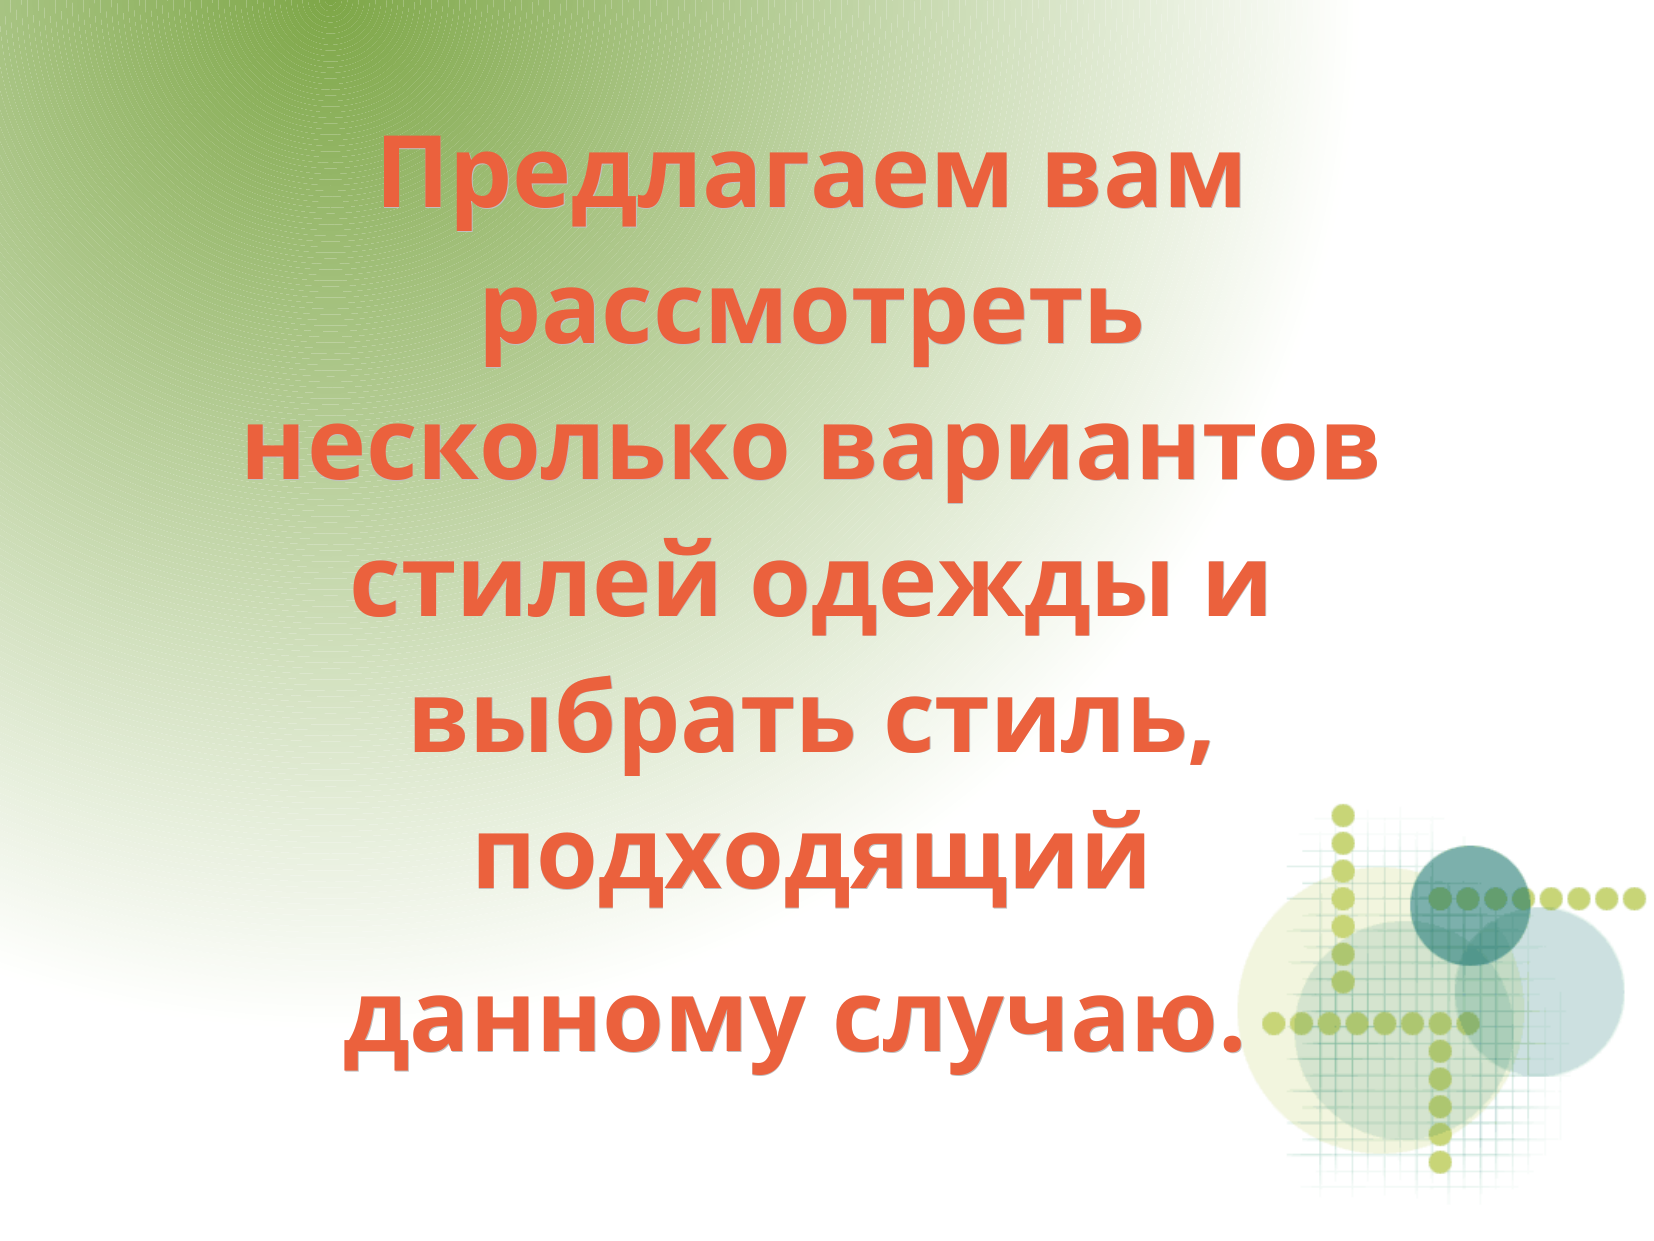

# Предлагаем вам рассмотреть несколько вариантов стилей одежды и выбрать стиль, подходящий данному случаю.